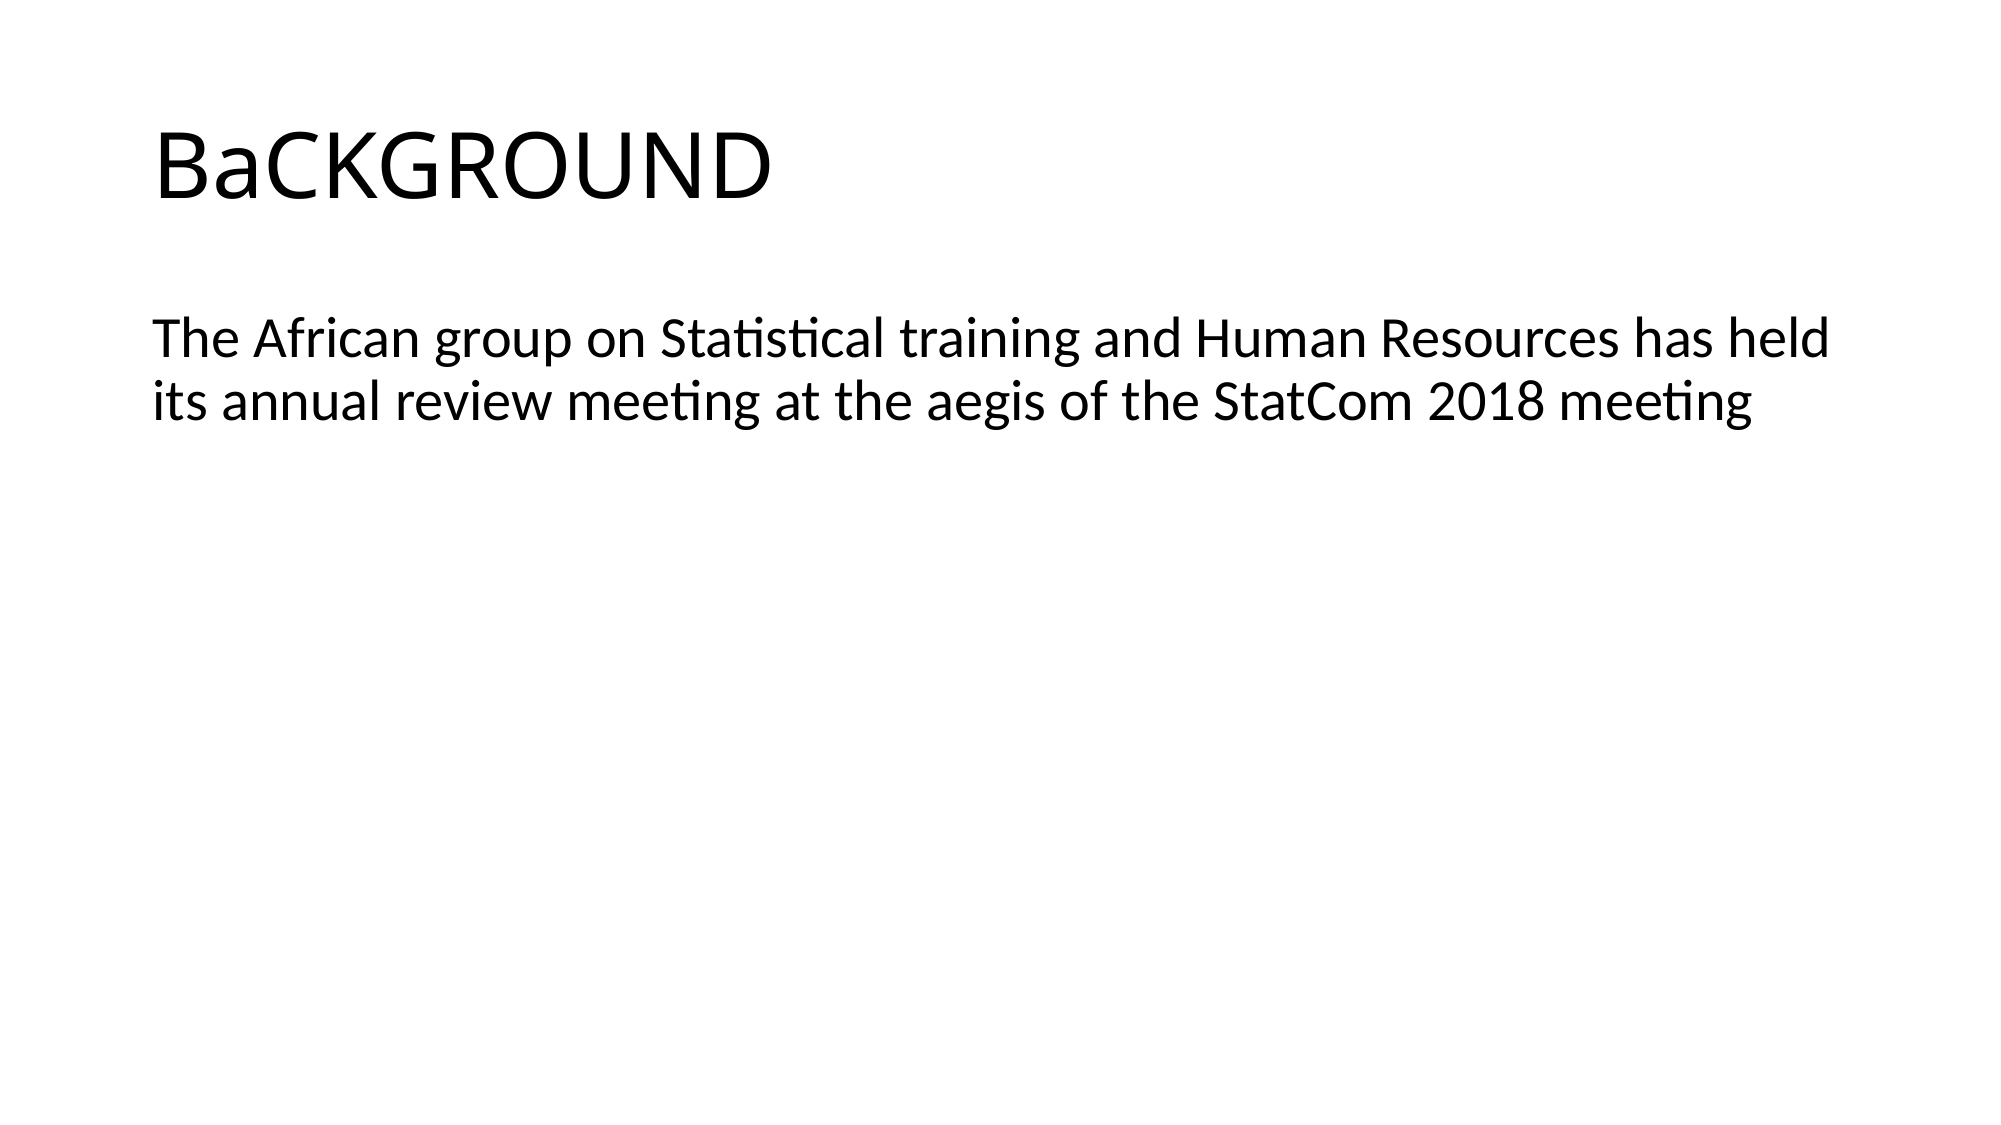

# BaCKGROUND
The African group on Statistical training and Human Resources has held its annual review meeting at the aegis of the StatCom 2018 meeting